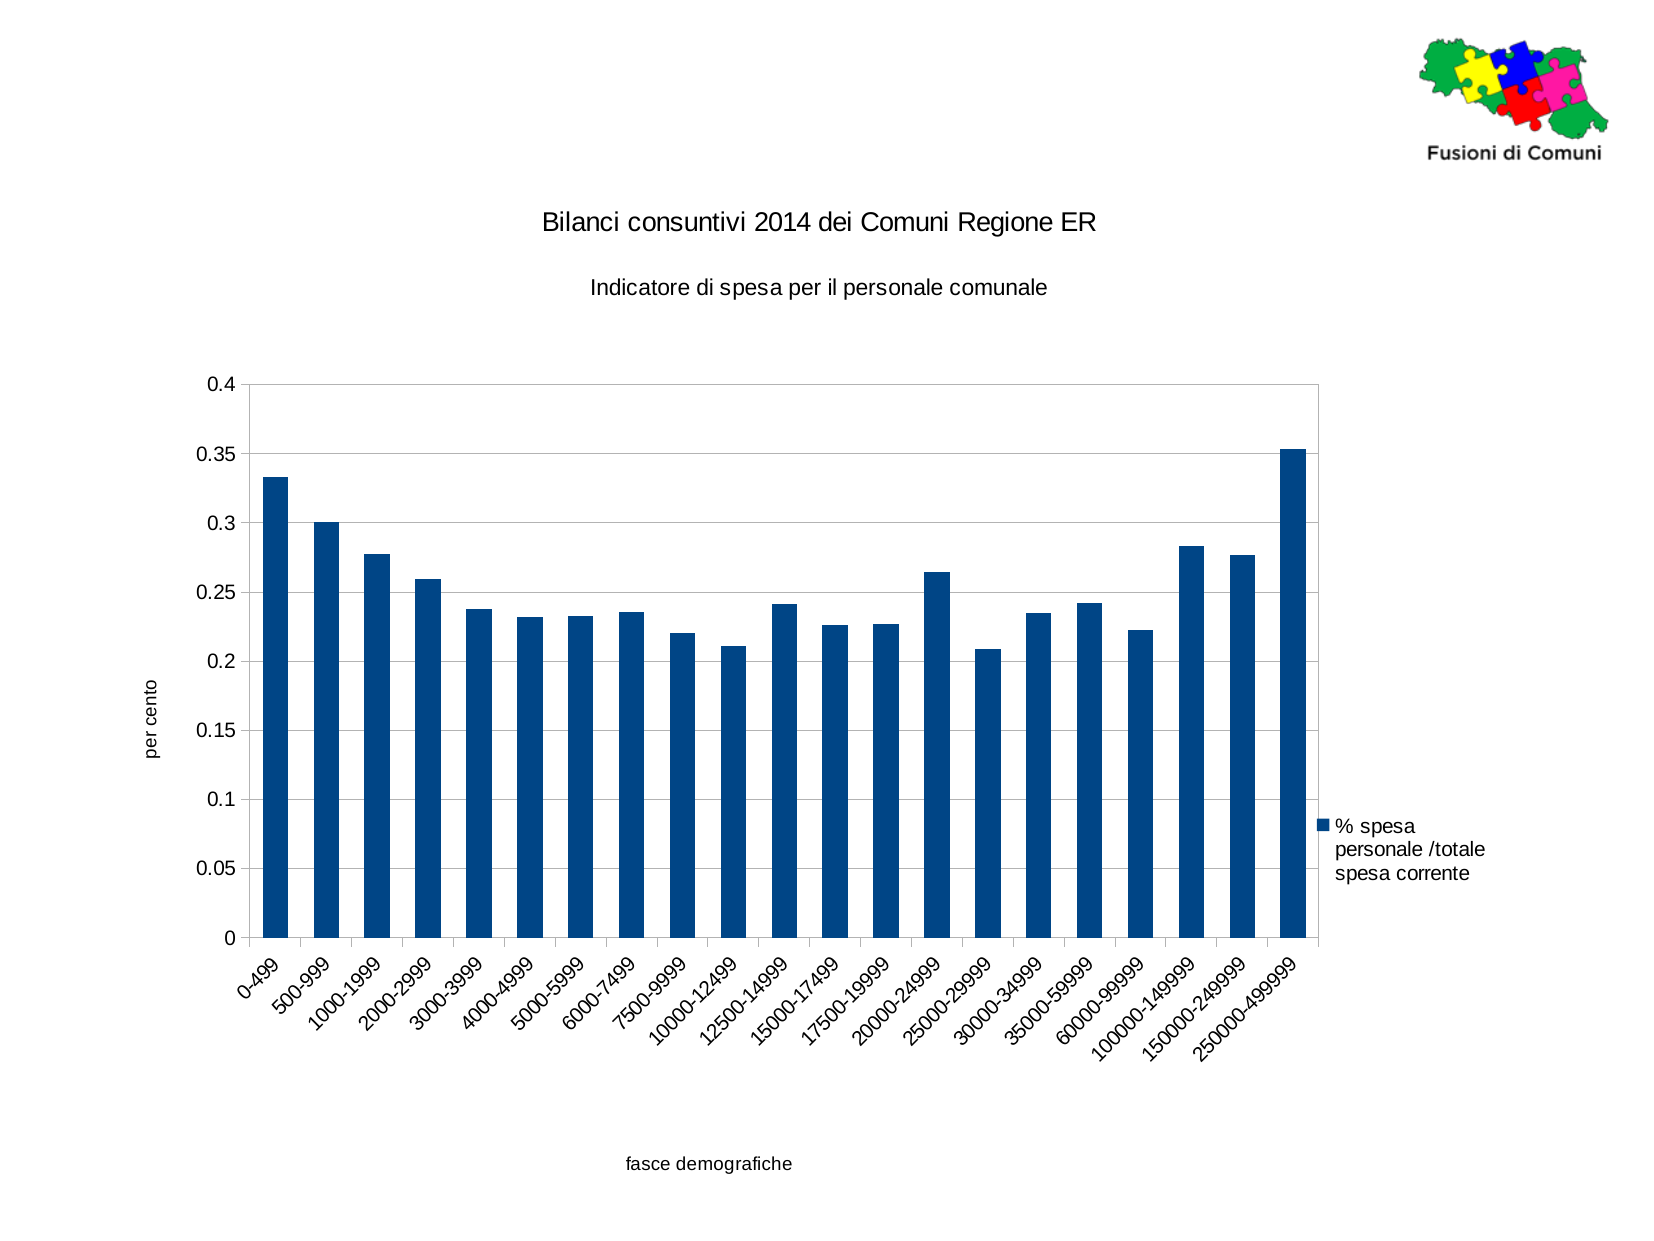

### Chart: Bilanci consuntivi 2014 dei Comuni Regione ER
Indicatore di spesa per il personale comunale
| Category | % spesa personale /totale spesa corrente |
|---|---|
| 0-499 | 0.332992623353668 |
| 500-999 | 0.300689501307808 |
| 1000-1999 | 0.277501860633945 |
| 2000-2999 | 0.259461780905102 |
| 3000-3999 | 0.237502127119572 |
| 4000-4999 | 0.231678440091525 |
| 5000-5999 | 0.233098077398301 |
| 6000-7499 | 0.235804697747461 |
| 7500-9999 | 0.220728073627498 |
| 10000-12499 | 0.210813734542613 |
| 12500-14999 | 0.241317462489348 |
| 15000-17499 | 0.225934418435773 |
| 17500-19999 | 0.22725220462655 |
| 20000-24999 | 0.264913445302267 |
| 25000-29999 | 0.208976034262086 |
| 30000-34999 | 0.234684142380964 |
| 35000-59999 | 0.242129660397994 |
| 60000-99999 | 0.222933685163916 |
| 100000-149999 | 0.283345264956572 |
| 150000-249999 | 0.2765609428143 |
| 250000-499999 | 0.35349630274123 |